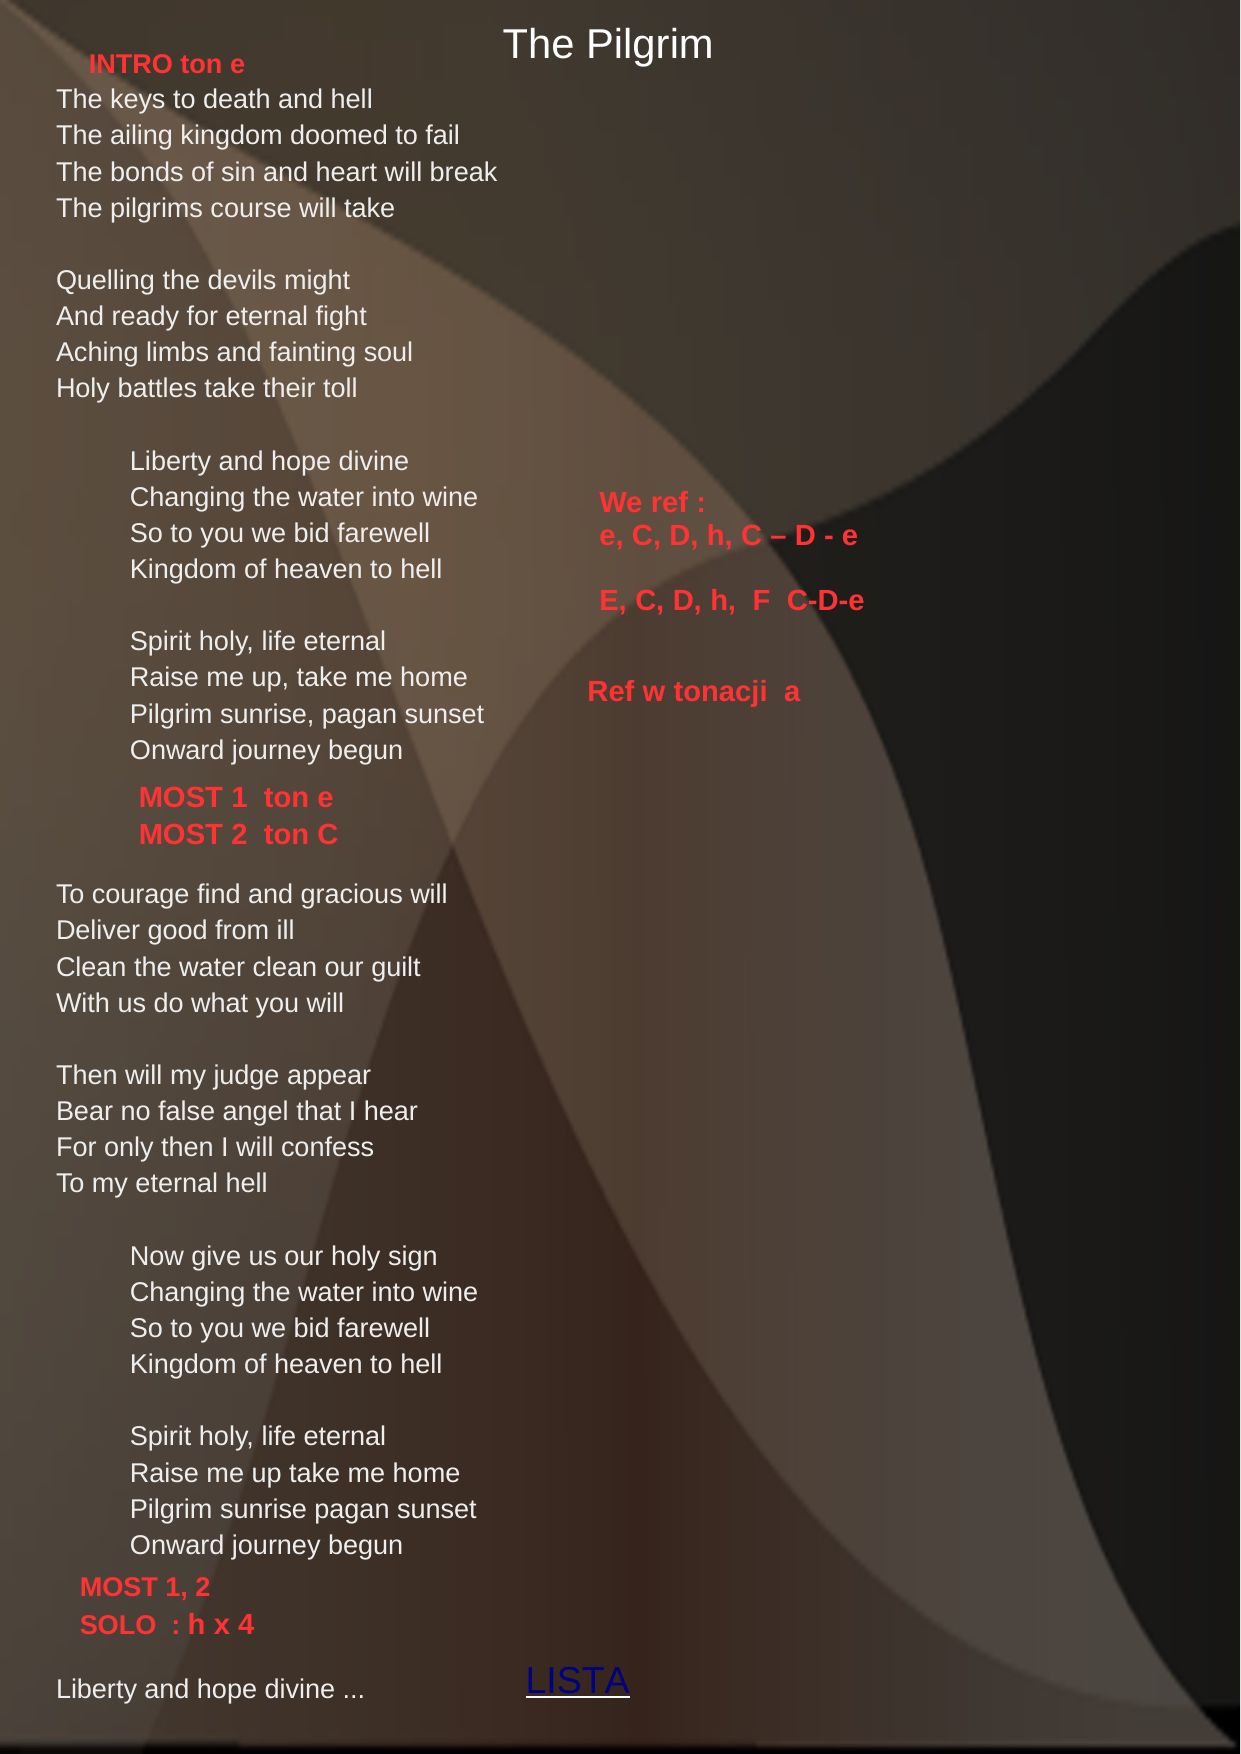

# The Pilgrim
INTRO ton e
The keys to death and hell
The ailing kingdom doomed to fail
The bonds of sin and heart will break
The pilgrims course will take
Quelling the devils might
And ready for eternal fight
Aching limbs and fainting soul
Holy battles take their toll
	Liberty and hope divine
	Changing the water into wine
	So to you we bid farewell
	Kingdom of heaven to hell
	Spirit holy, life eternal
	Raise me up, take me home
	Pilgrim sunrise, pagan sunset
	Onward journey begun
To courage find and gracious will
Deliver good from ill
Clean the water clean our guilt
With us do what you will
Then will my judge appear
Bear no false angel that I hear
For only then I will confess
To my eternal hell
	Now give us our holy sign
	Changing the water into wine
	So to you we bid farewell
	Kingdom of heaven to hell
	Spirit holy, life eternal
	Raise me up take me home
	Pilgrim sunrise pagan sunset
	Onward journey begun
Liberty and hope divine ...
We ref :
e, C, D, h, C – D - e
E, C, D, h, F C-D-e
Ref w tonacji a
MOST 1 ton e
MOST 2 ton C
MOST 1, 2
SOLO : h x 4
LISTA